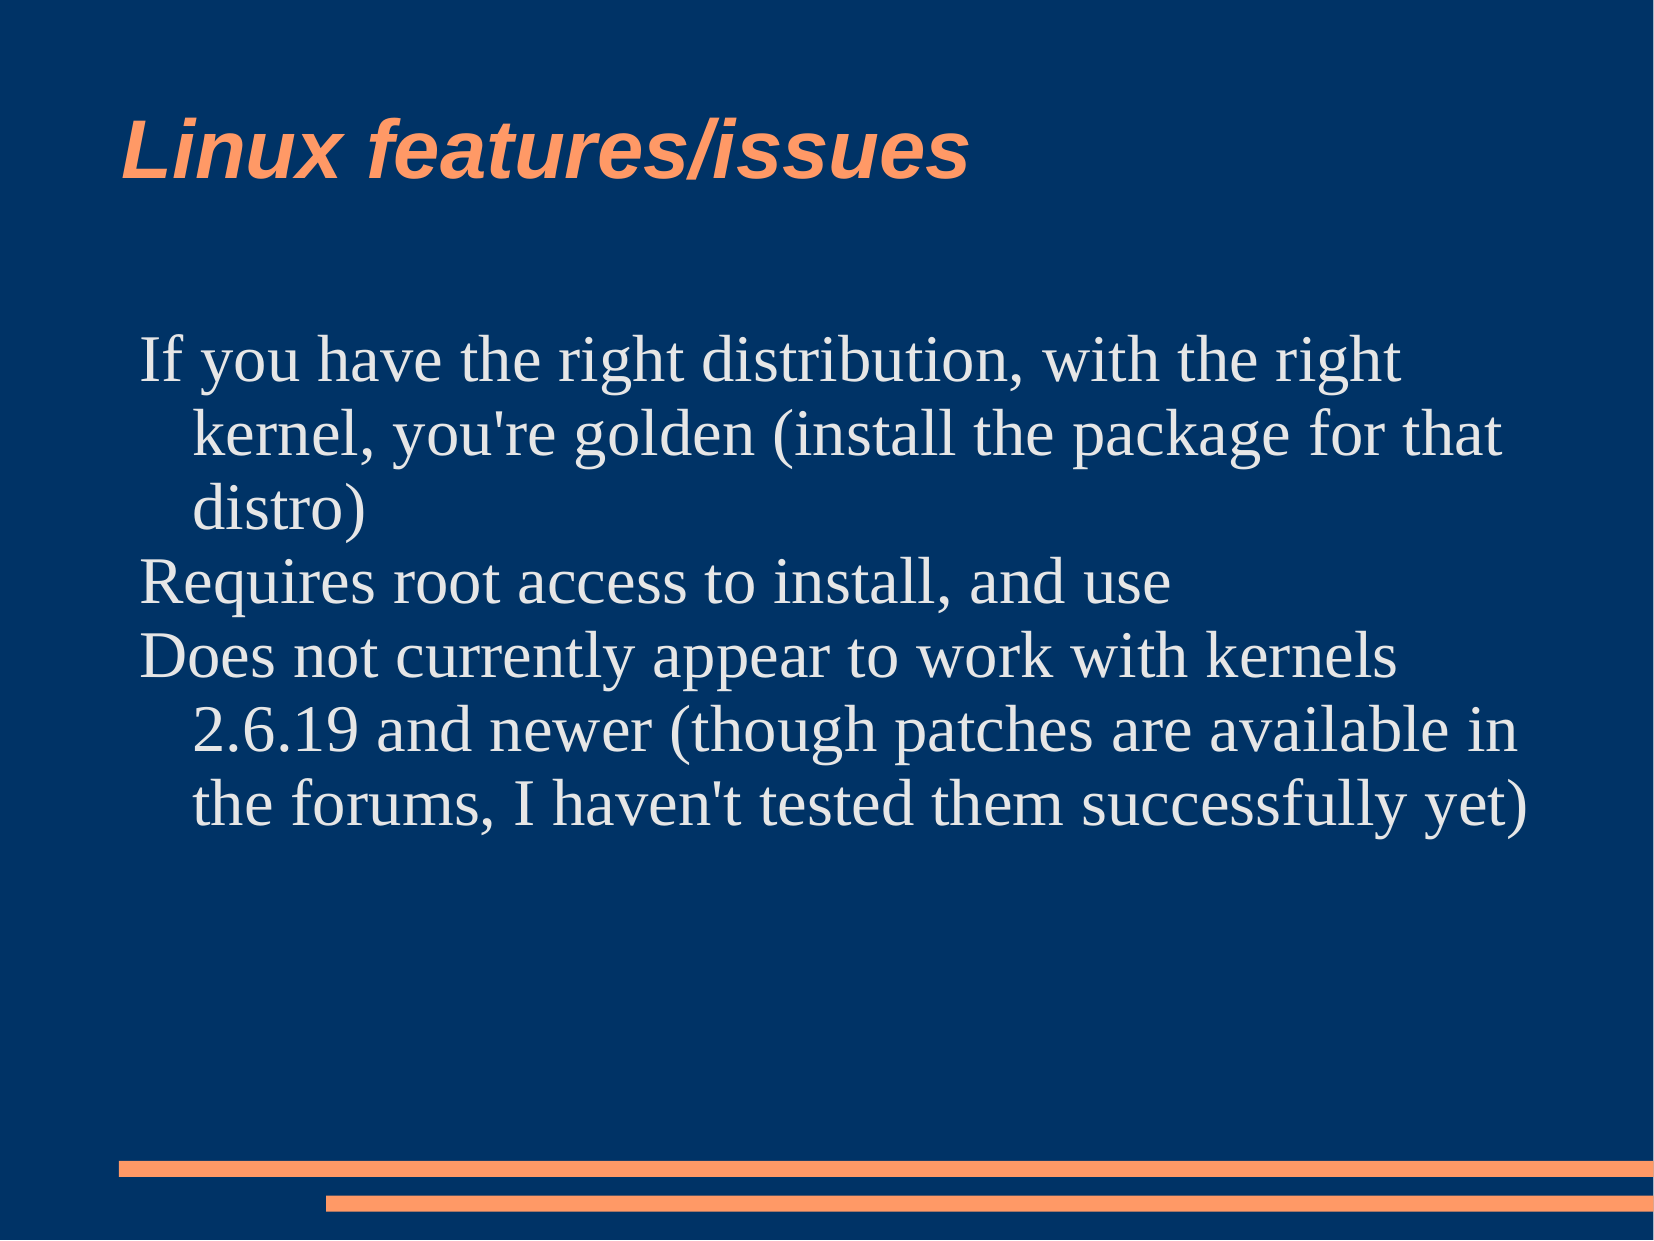

# Linux features/issues
If you have the right distribution, with the right kernel, you're golden (install the package for that distro)
Requires root access to install, and use
Does not currently appear to work with kernels 2.6.19 and newer (though patches are available in the forums, I haven't tested them successfully yet)